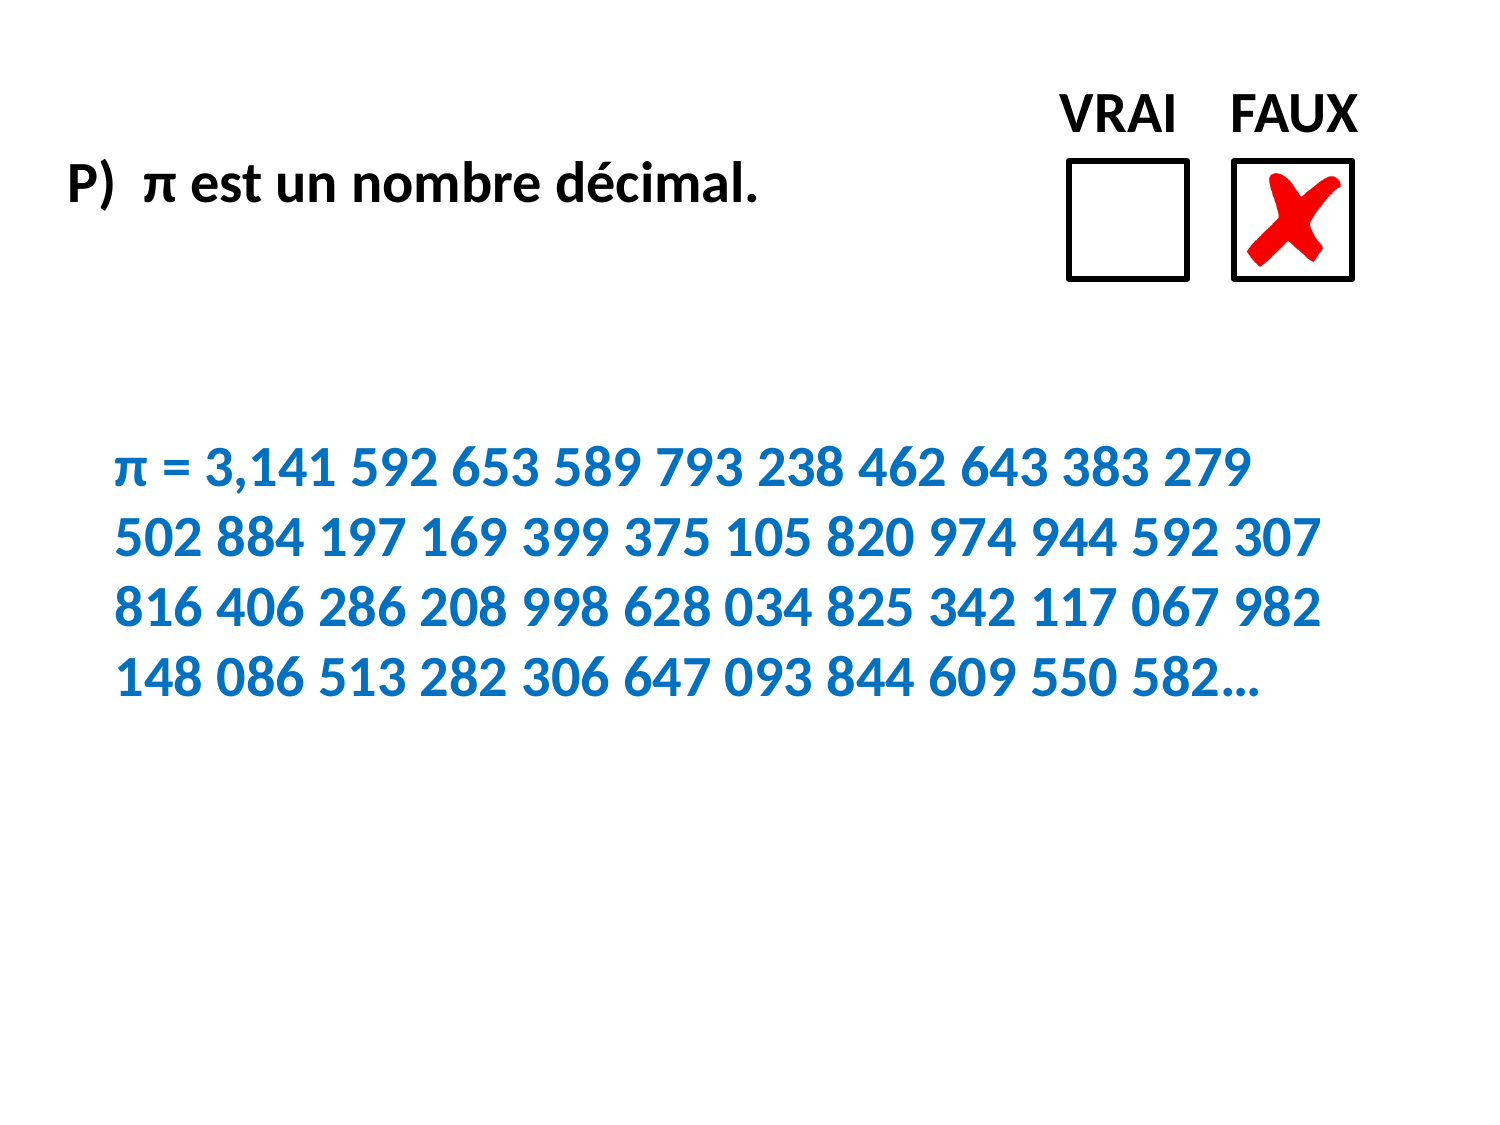

VRAI FAUX
P) π est un nombre décimal.
π = 3,141 592 653 589 793 238 462 643 383 279 502 884 197 169 399 375 105 820 974 944 592 307 816 406 286 208 998 628 034 825 342 117 067 982 148 086 513 282 306 647 093 844 609 550 582…